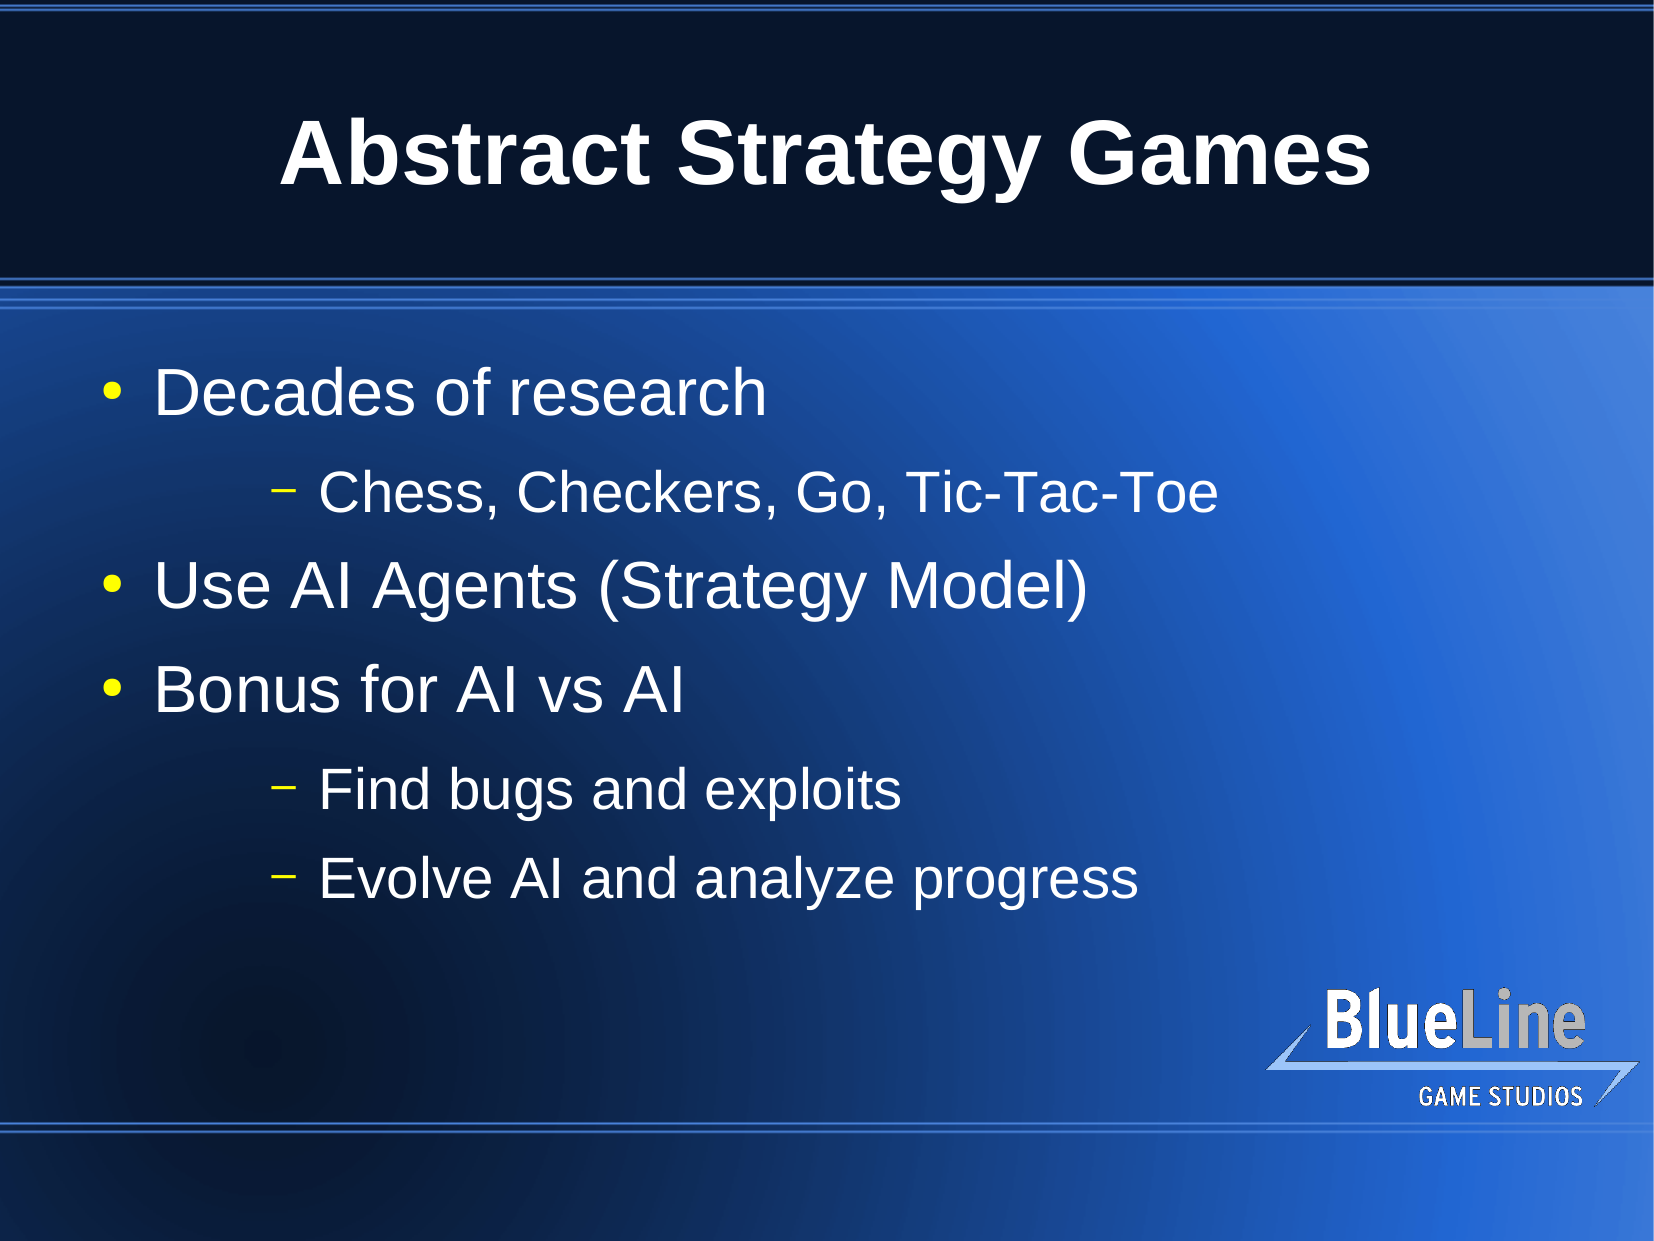

# Abstract Strategy Games
Decades of research
Chess, Checkers, Go, Tic-Tac-Toe
Use AI Agents (Strategy Model)
Bonus for AI vs AI
Find bugs and exploits
Evolve AI and analyze progress